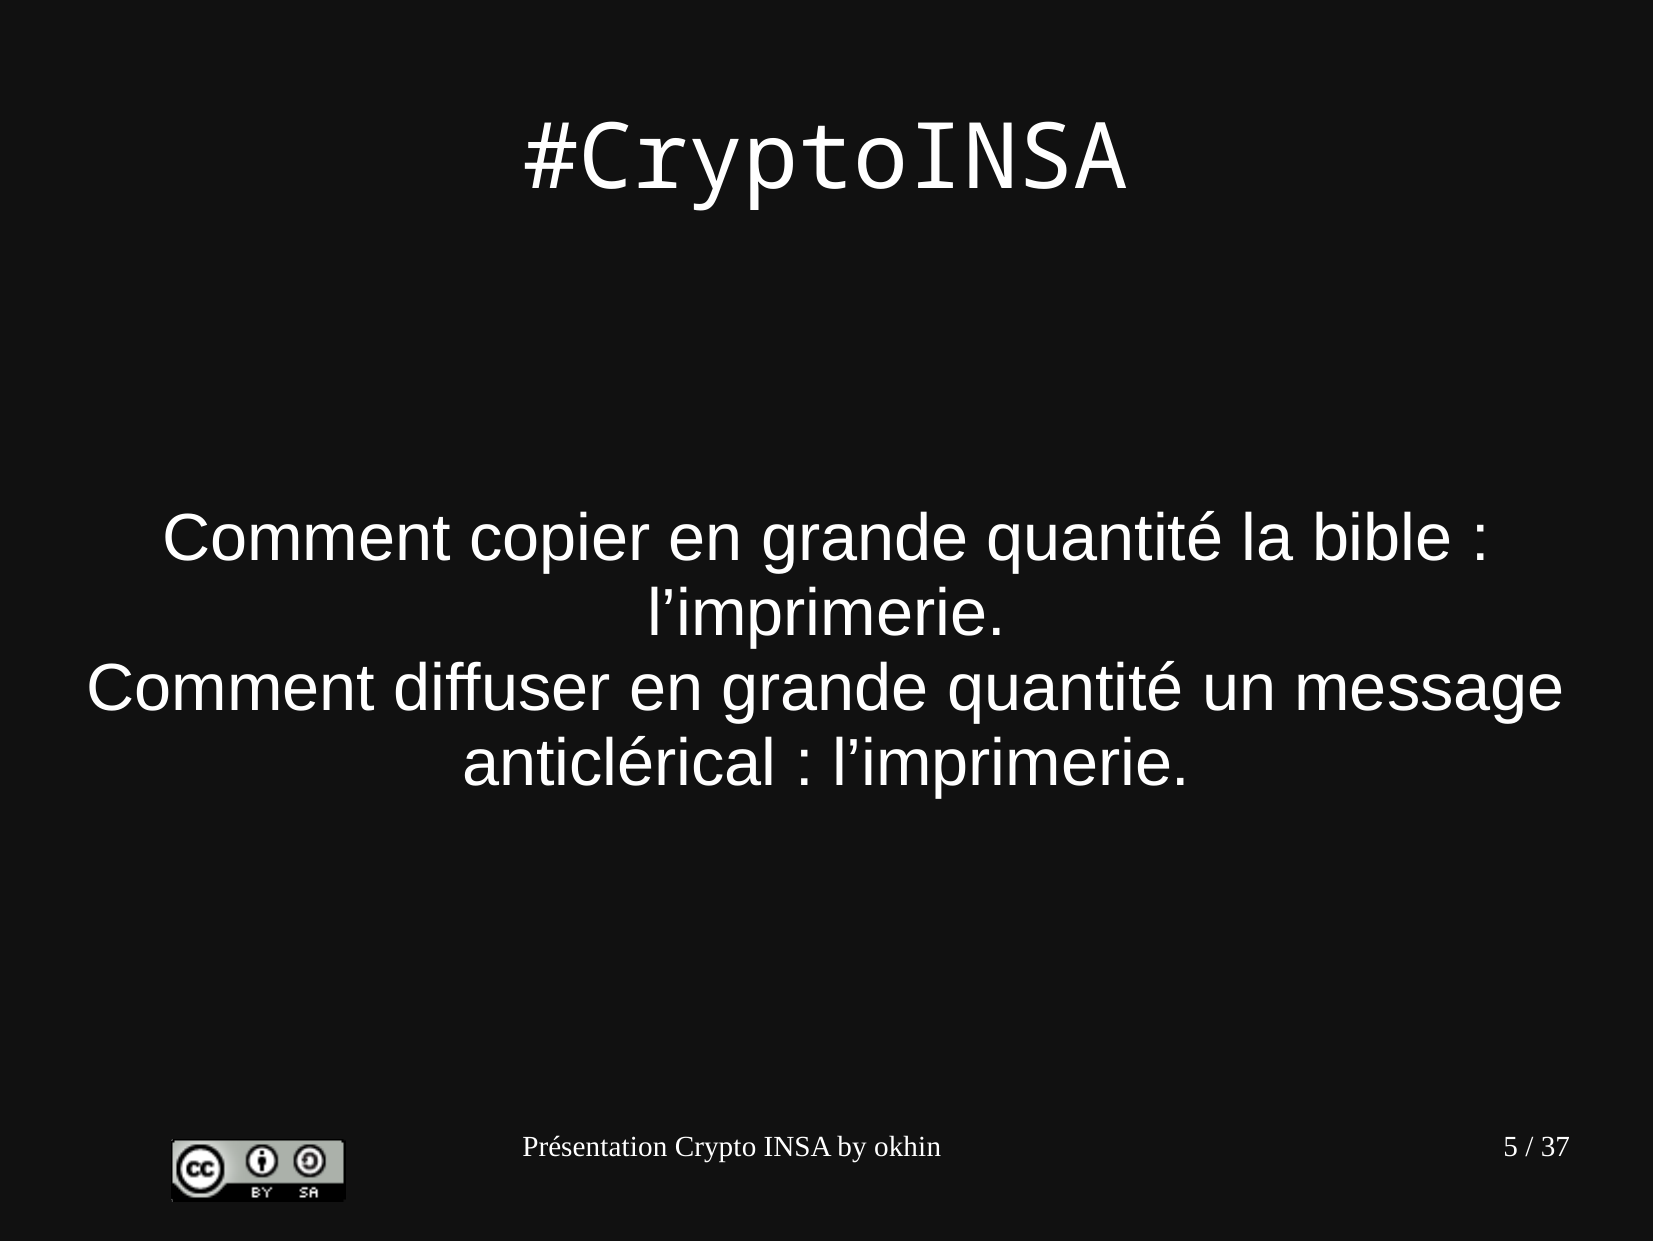

# #CryptoINSA
Comment copier en grande quantité la bible : l’imprimerie.
Comment diffuser en grande quantité un message anticlérical : l’imprimerie.
Présentation Crypto INSA by okhin
5